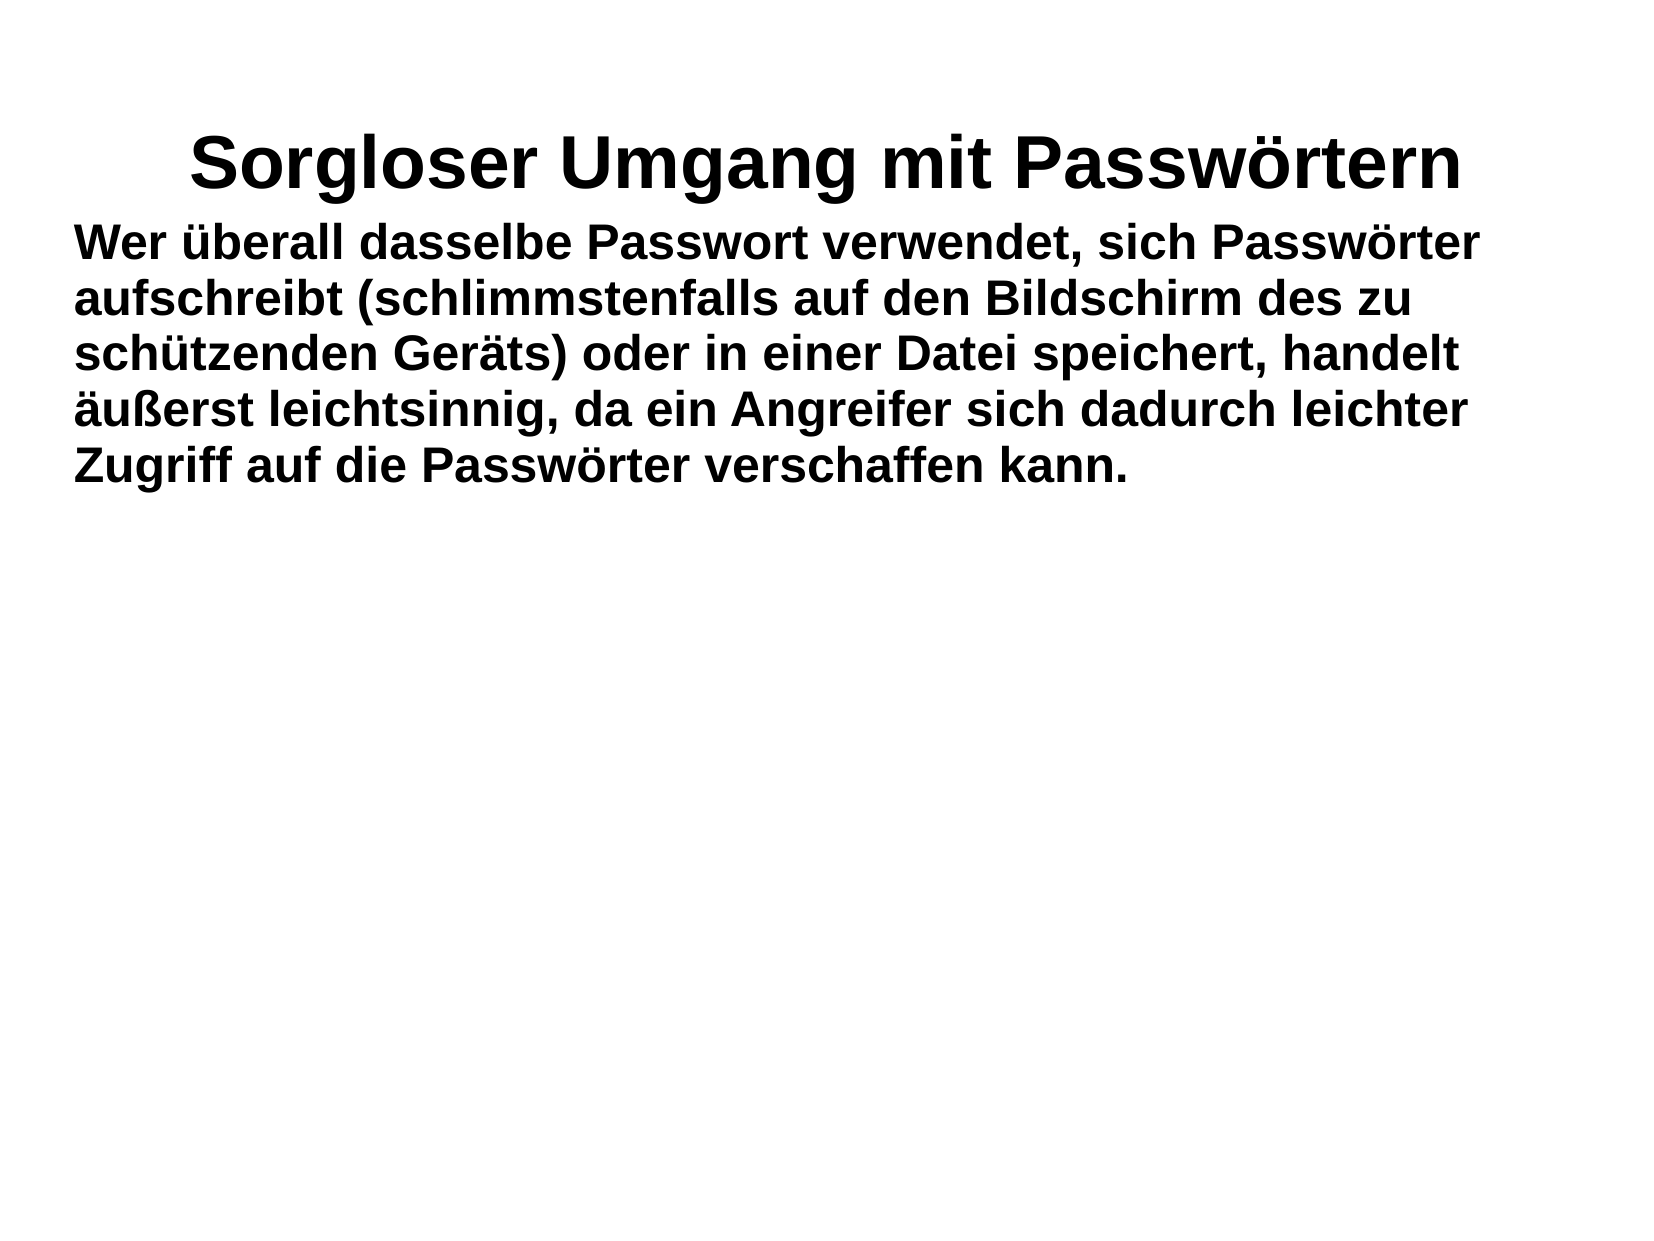

# Sorgloser Umgang mit Passwörtern
Wer überall dasselbe Passwort verwendet, sich Passwörter aufschreibt (schlimmstenfalls auf den Bildschirm des zu schützenden Geräts) oder in einer Datei speichert, handelt äußerst leichtsinnig, da ein Angreifer sich dadurch leichter Zugriff auf die Passwörter verschaffen kann.